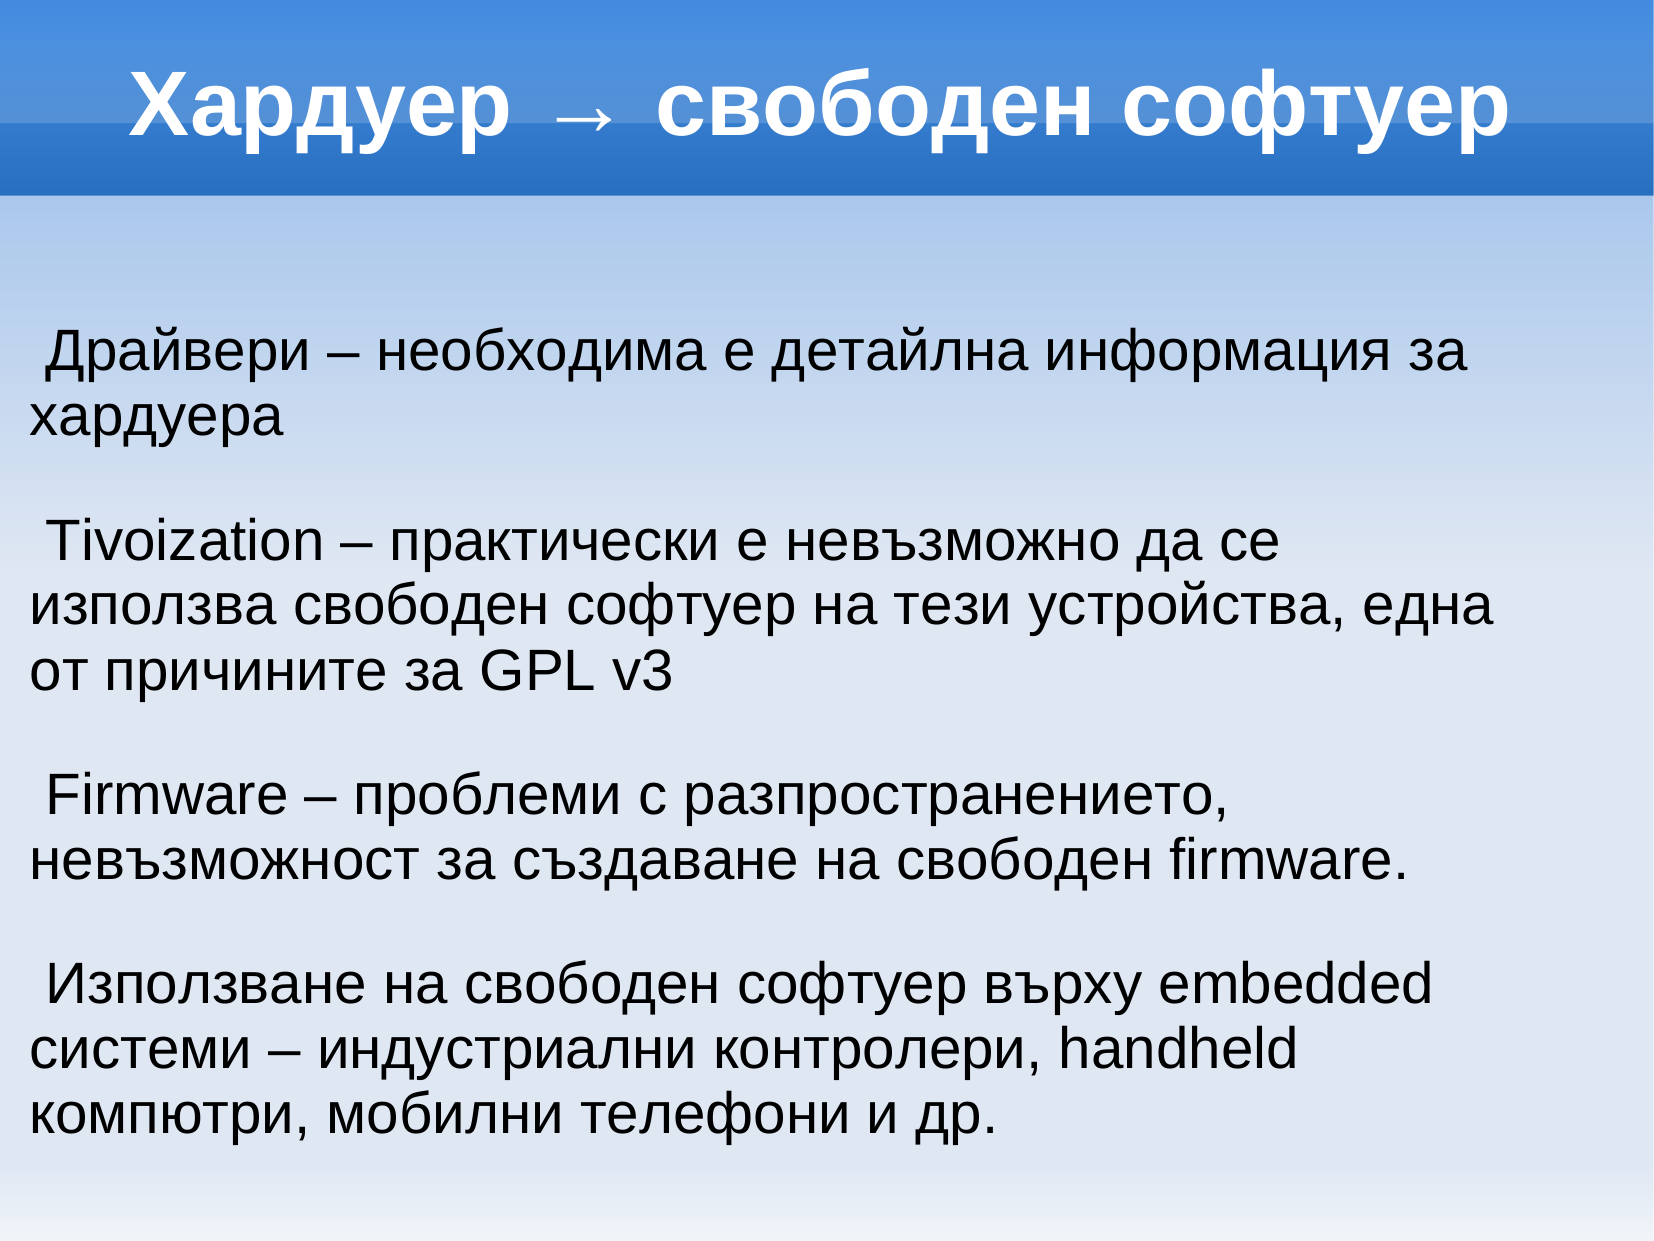

# Хардуер → свободен софтуер
 Драйвери – необходима е детайлна информация за хардуера
 Tivoization – практически е невъзможно да се използва свободен софтуер на тези устройства, една от причините за GPL v3
 Firmware – проблеми с разпространението, невъзможност за създаване на свободен firmware.
 Използване на свободен софтуер върху embedded системи – индустриални контролери, handheld компютри, мобилни телефони и др.